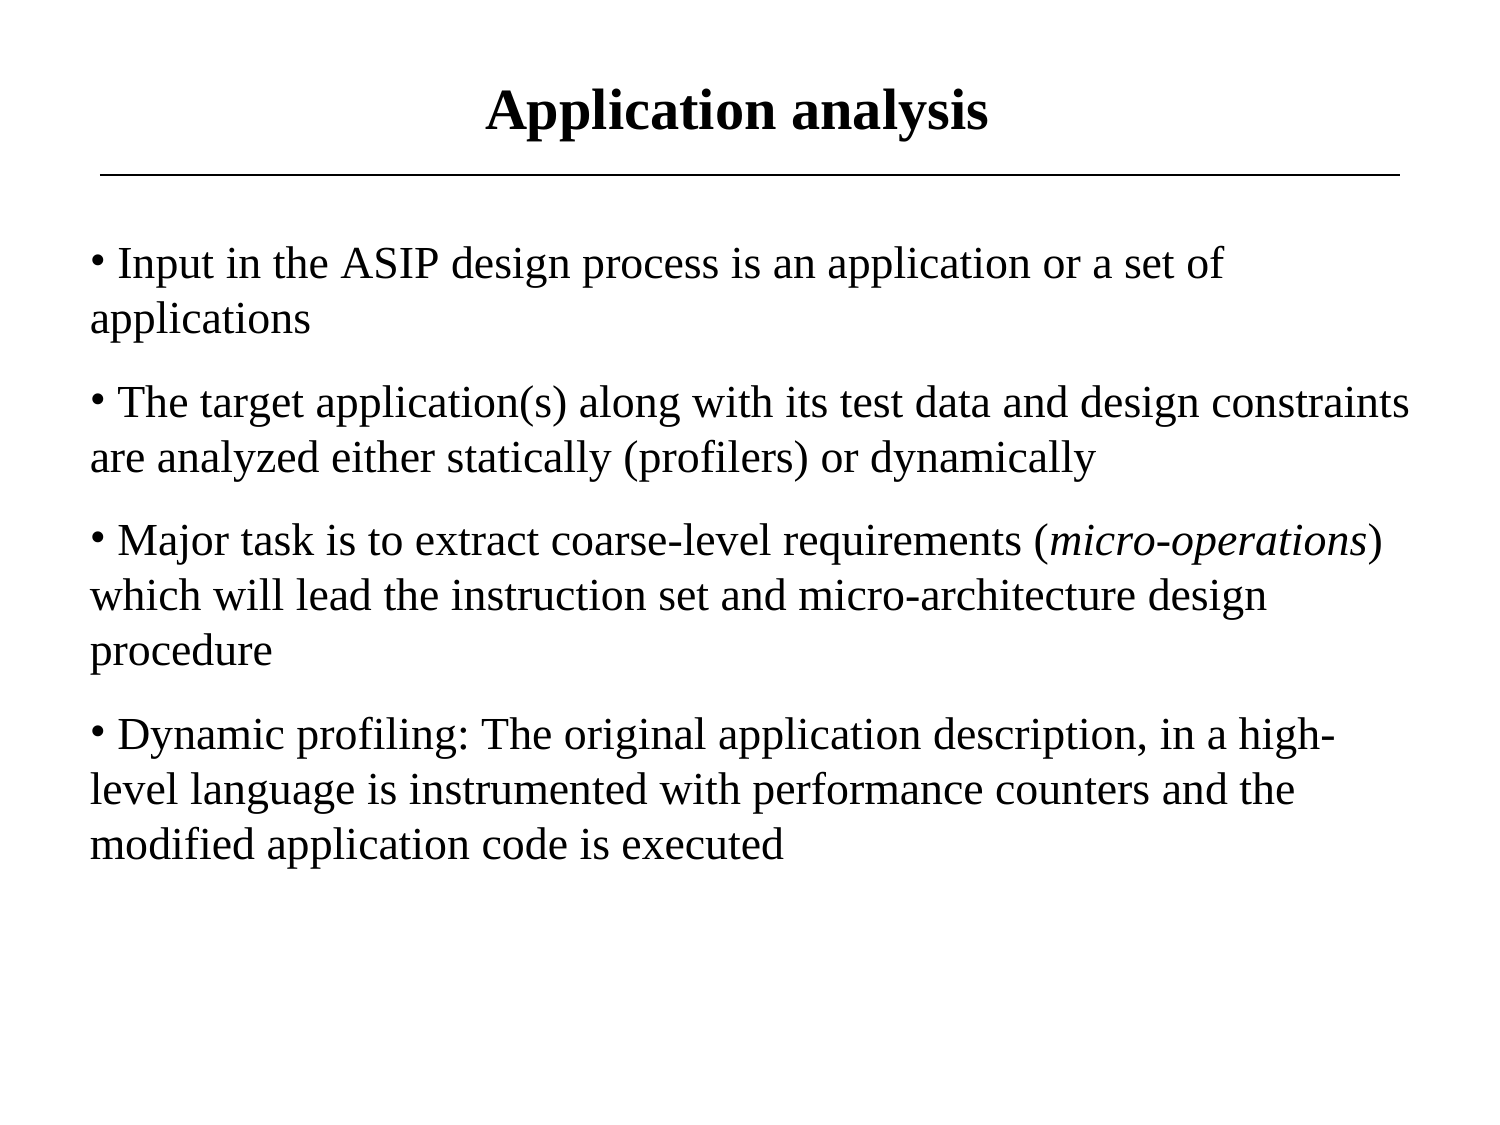

# Application analysis
 Input in the ASIP design process is an application or a set of applications
 The target application(s) along with its test data and design constraints are analyzed either statically (profilers) or dynamically
 Major task is to extract coarse-level requirements (micro-operations) which will lead the instruction set and micro-architecture design procedure
 Dynamic profiling: The original application description, in a high-level language is instrumented with performance counters and the modified application code is executed